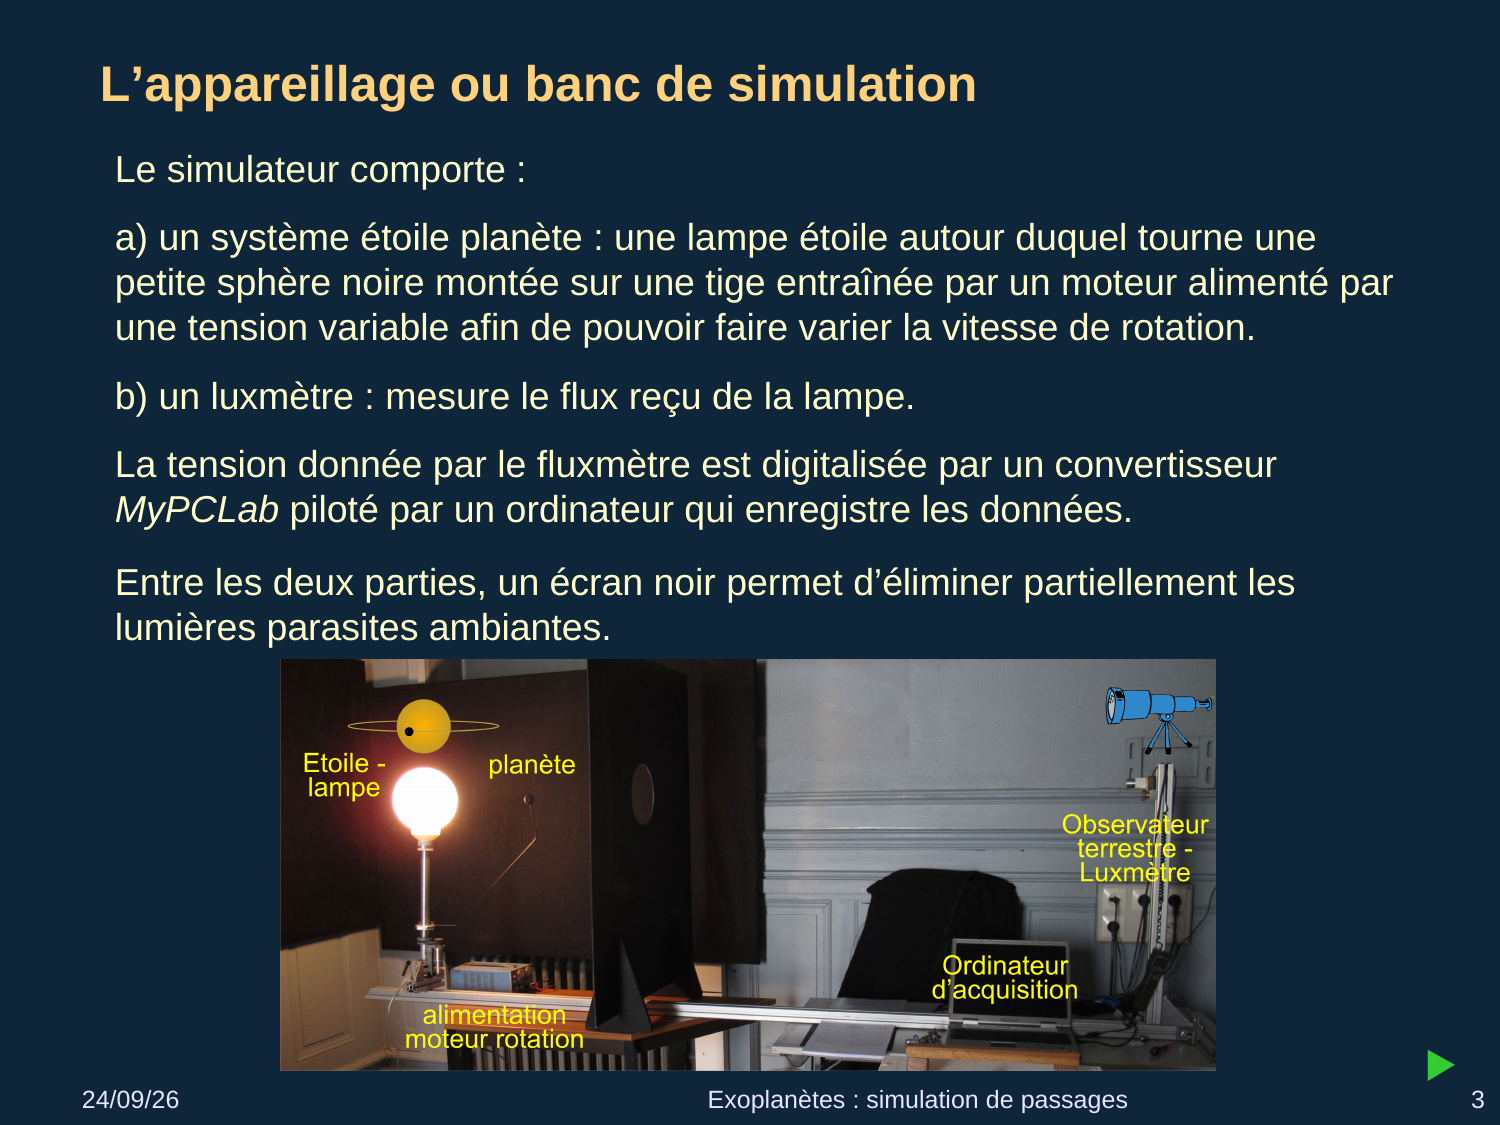

L’appareillage ou banc de simulation
Le simulateur comporte :
a) un système étoile planète : une lampe étoile autour duquel tourne une petite sphère noire montée sur une tige entraînée par un moteur alimenté par une tension variable afin de pouvoir faire varier la vitesse de rotation.
b) un luxmètre : mesure le flux reçu de la lampe.
La tension donnée par le fluxmètre est digitalisée par un convertisseur MyPCLab piloté par un ordinateur qui enregistre les données.
Entre les deux parties, un écran noir permet d’éliminer partiellement les lumières parasites ambiantes.

Exoplanètes : simulation de passages
3